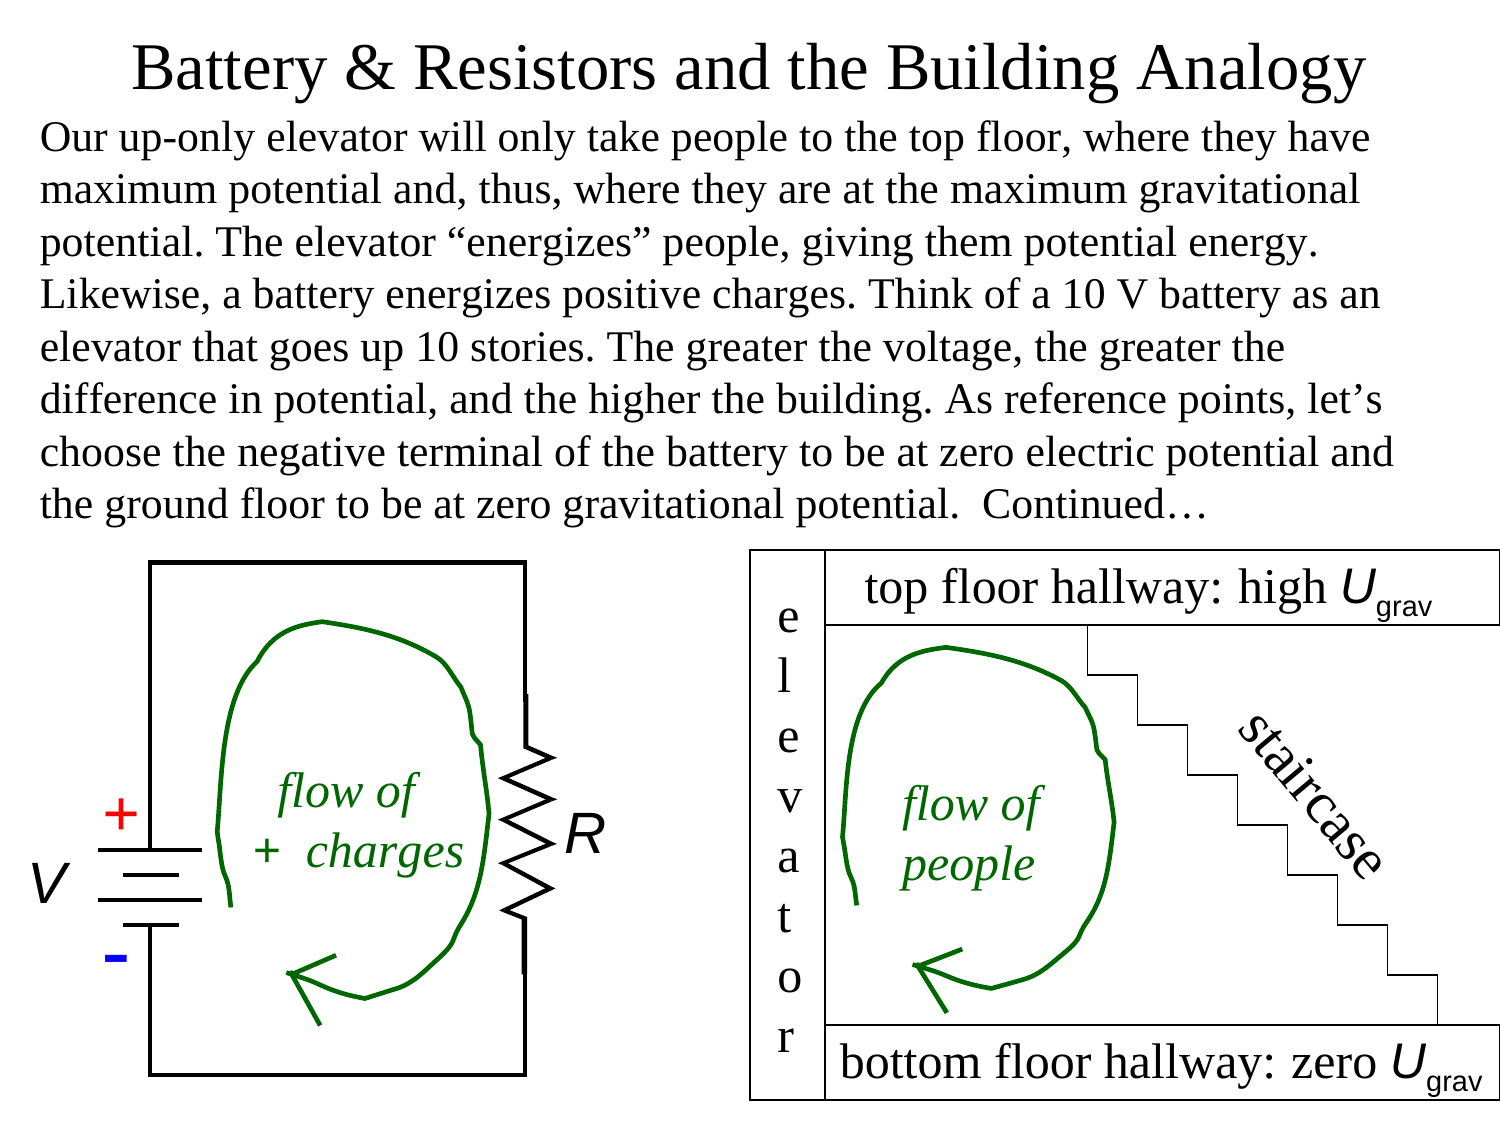

# Battery & Resistors and the Building Analogy
Our up-only elevator will only take people to the top floor, where they have maximum potential and, thus, where they are at the maximum gravitational potential. The elevator “energizes” people, giving them potential energy. Likewise, a battery energizes positive charges. Think of a 10 V battery as an elevator that goes up 10 stories. The greater the voltage, the greater the difference in potential, and the higher the building. As reference points, let’s choose the negative terminal of the battery to be at zero electric potential and the ground floor to be at zero gravitational potential. Continued…
top floor hallway: high Ugrav
elevator
 flow of
+ charges
+
flow of
people
R
staircase
V
-
bottom floor hallway: zero Ugrav